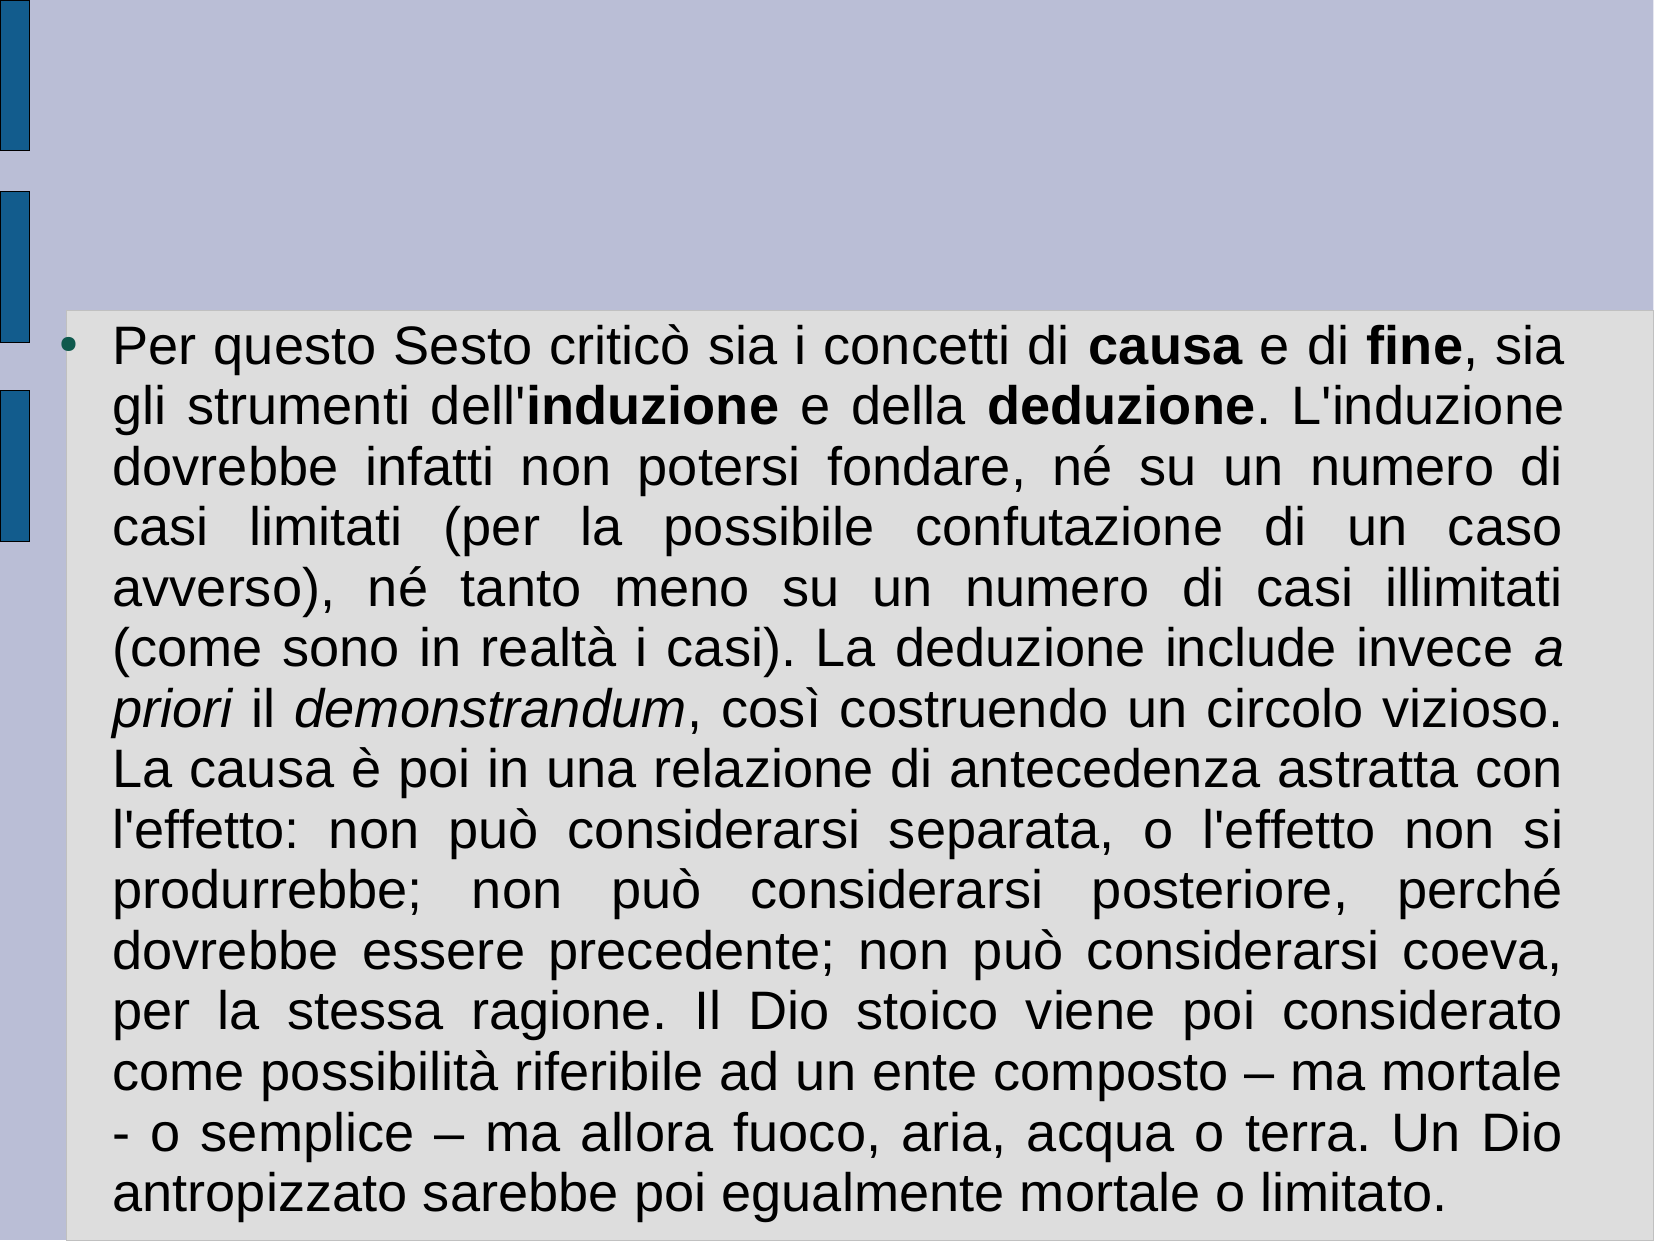

#
Per questo Sesto criticò sia i concetti di causa e di fine, sia gli strumenti dell'induzione e della deduzione. L'induzione dovrebbe infatti non potersi fondare, né su un numero di casi limitati (per la possibile confutazione di un caso avverso), né tanto meno su un numero di casi illimitati (come sono in realtà i casi). La deduzione include invece a priori il demonstrandum, così costruendo un circolo vizioso. La causa è poi in una relazione di antecedenza astratta con l'effetto: non può considerarsi separata, o l'effetto non si produrrebbe; non può considerarsi posteriore, perché dovrebbe essere precedente; non può considerarsi coeva, per la stessa ragione. Il Dio stoico viene poi considerato come possibilità riferibile ad un ente composto – ma mortale - o semplice – ma allora fuoco, aria, acqua o terra. Un Dio antropizzato sarebbe poi egualmente mortale o limitato.